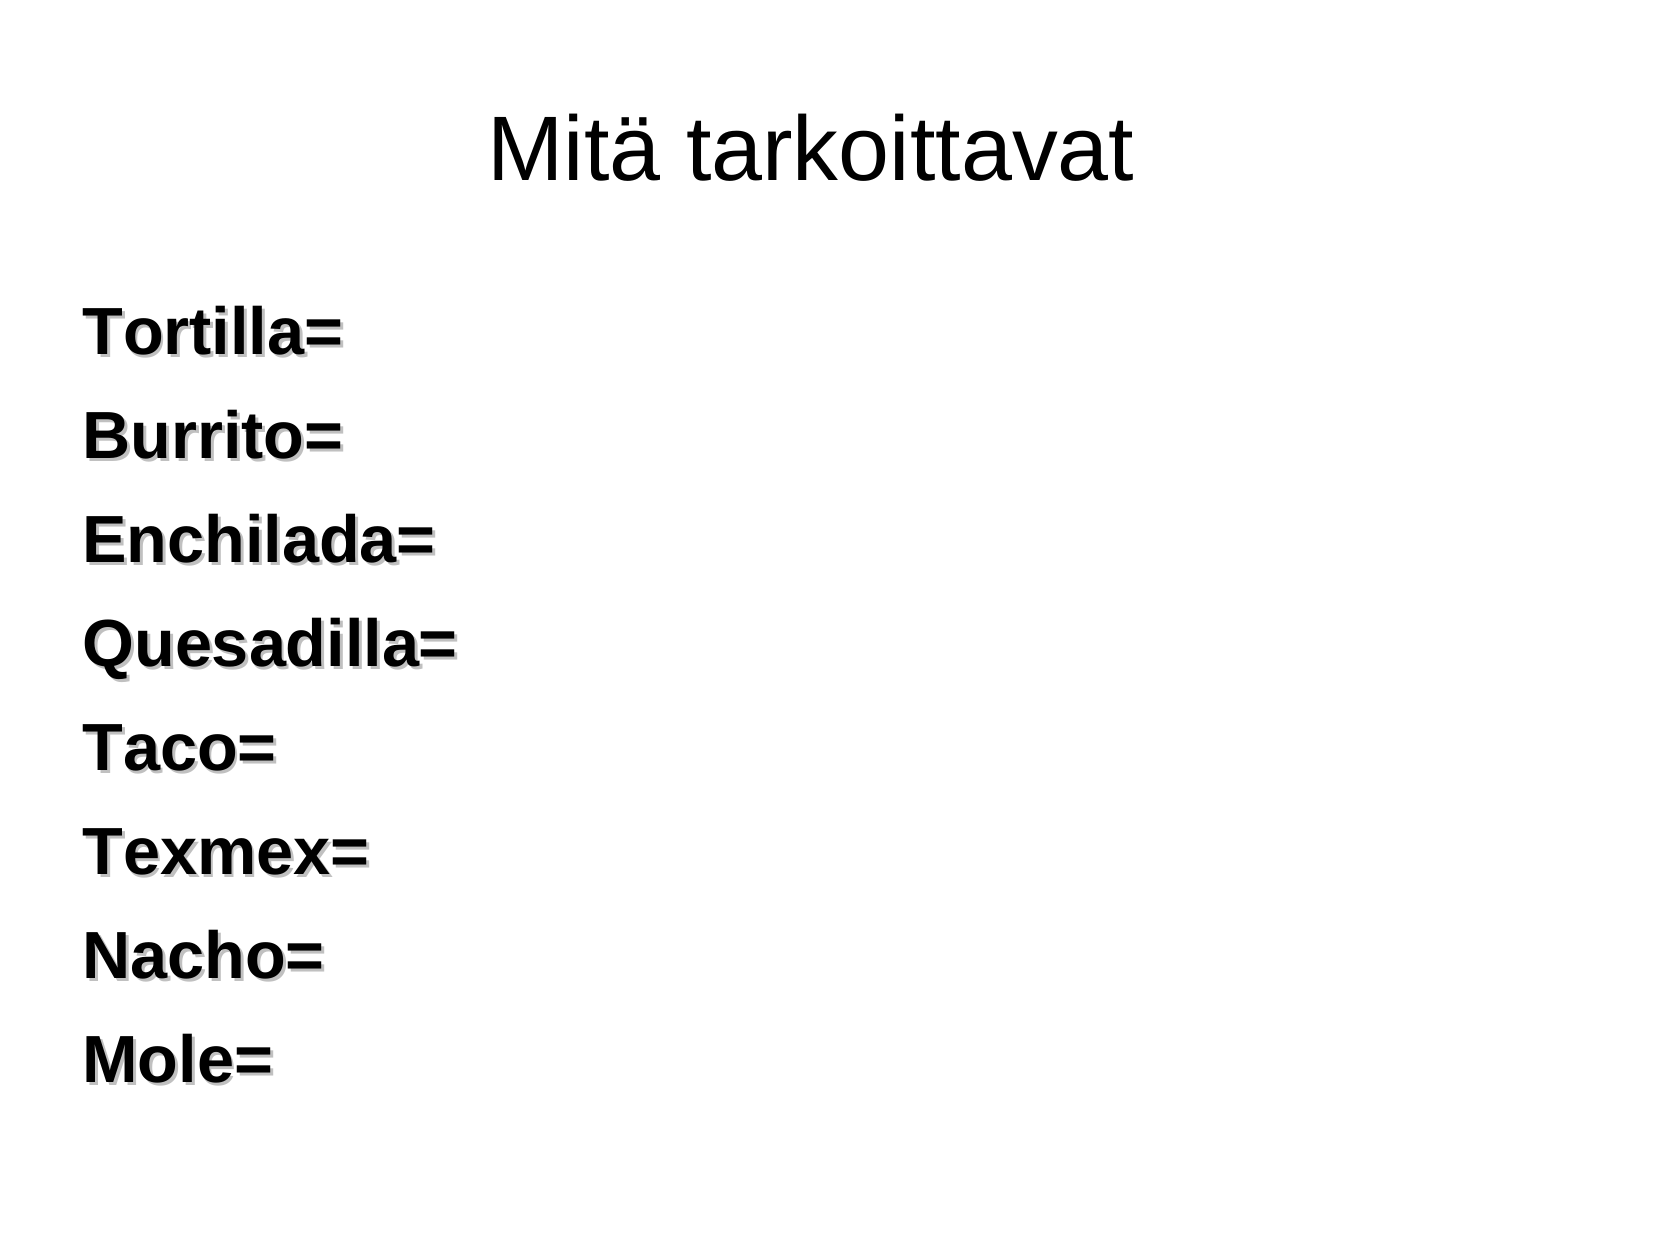

# Mitä tarkoittavat
Tortilla=
Burrito=
Enchilada=
Quesadilla=
Taco=
Texmex=
Nacho=
Mole=